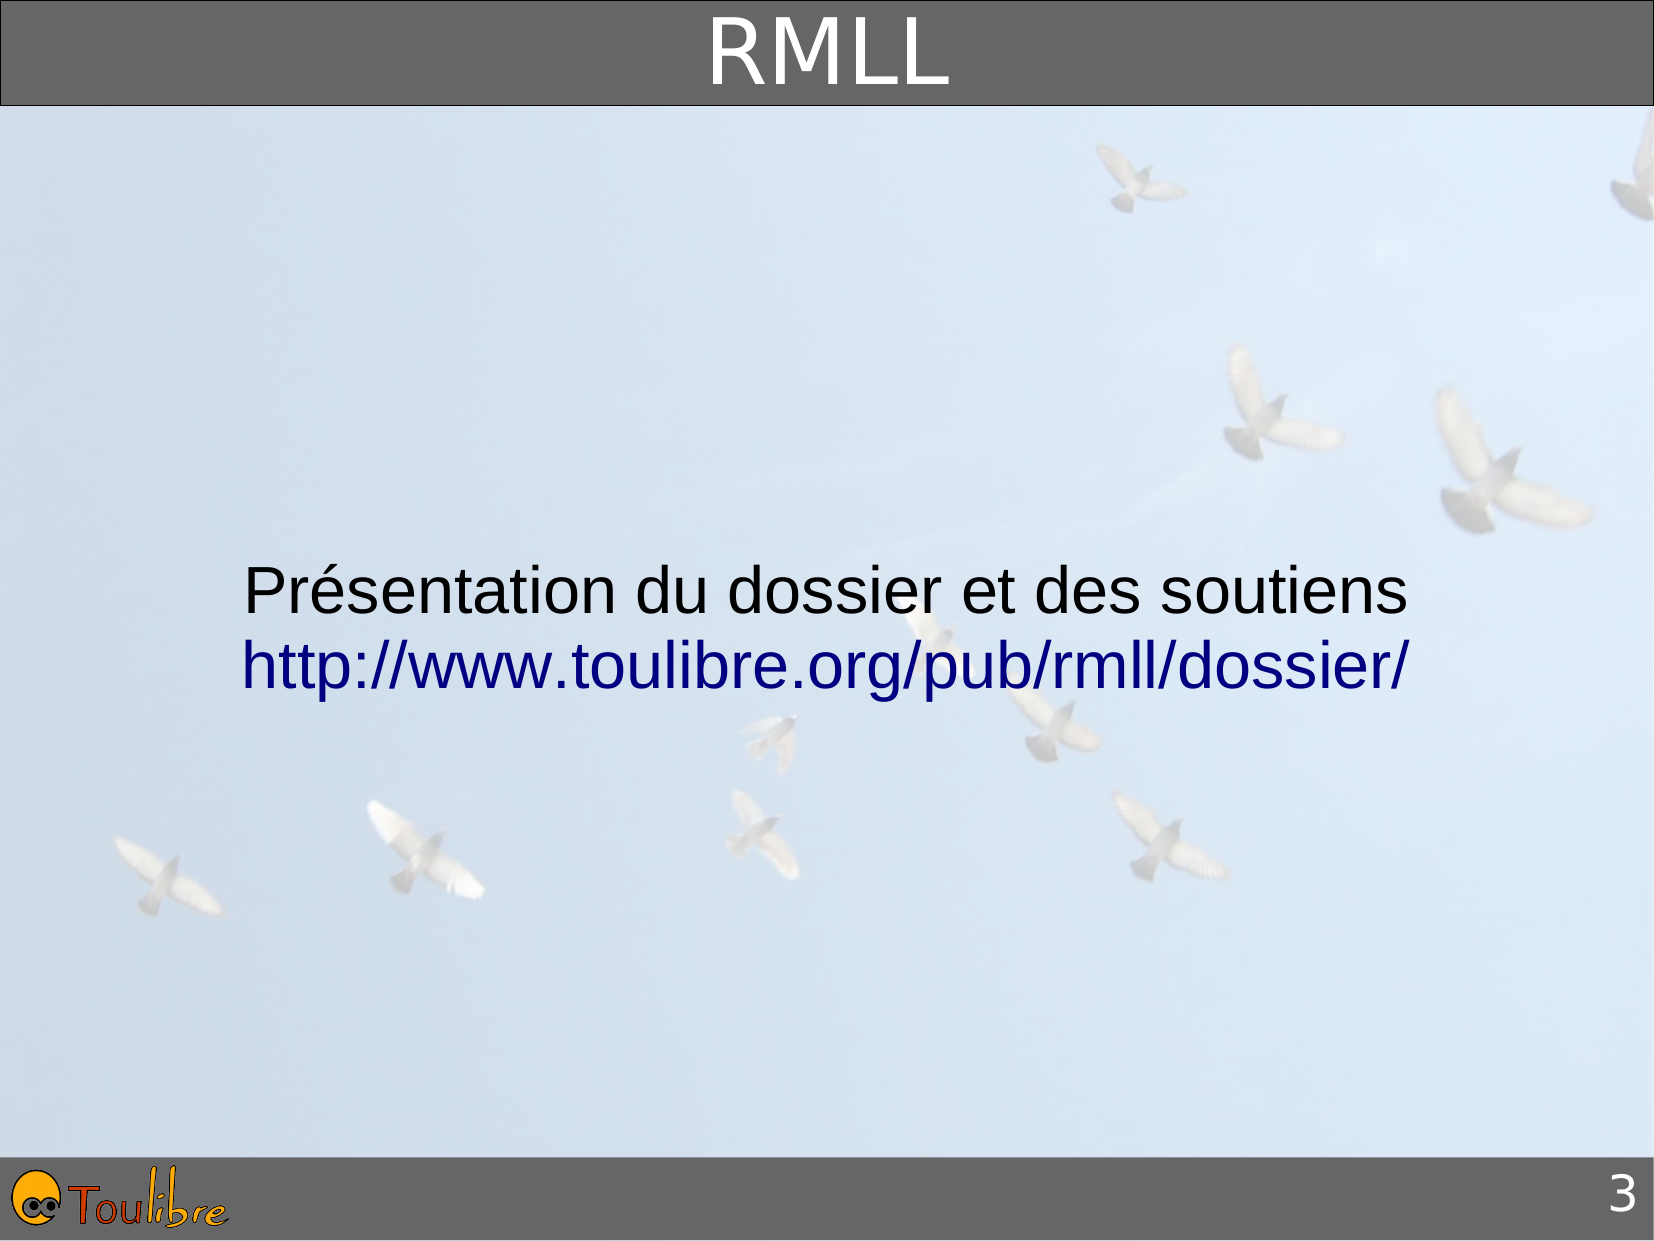

# RMLL
Présentation du dossier et des soutiens
http://www.toulibre.org/pub/rmll/dossier/